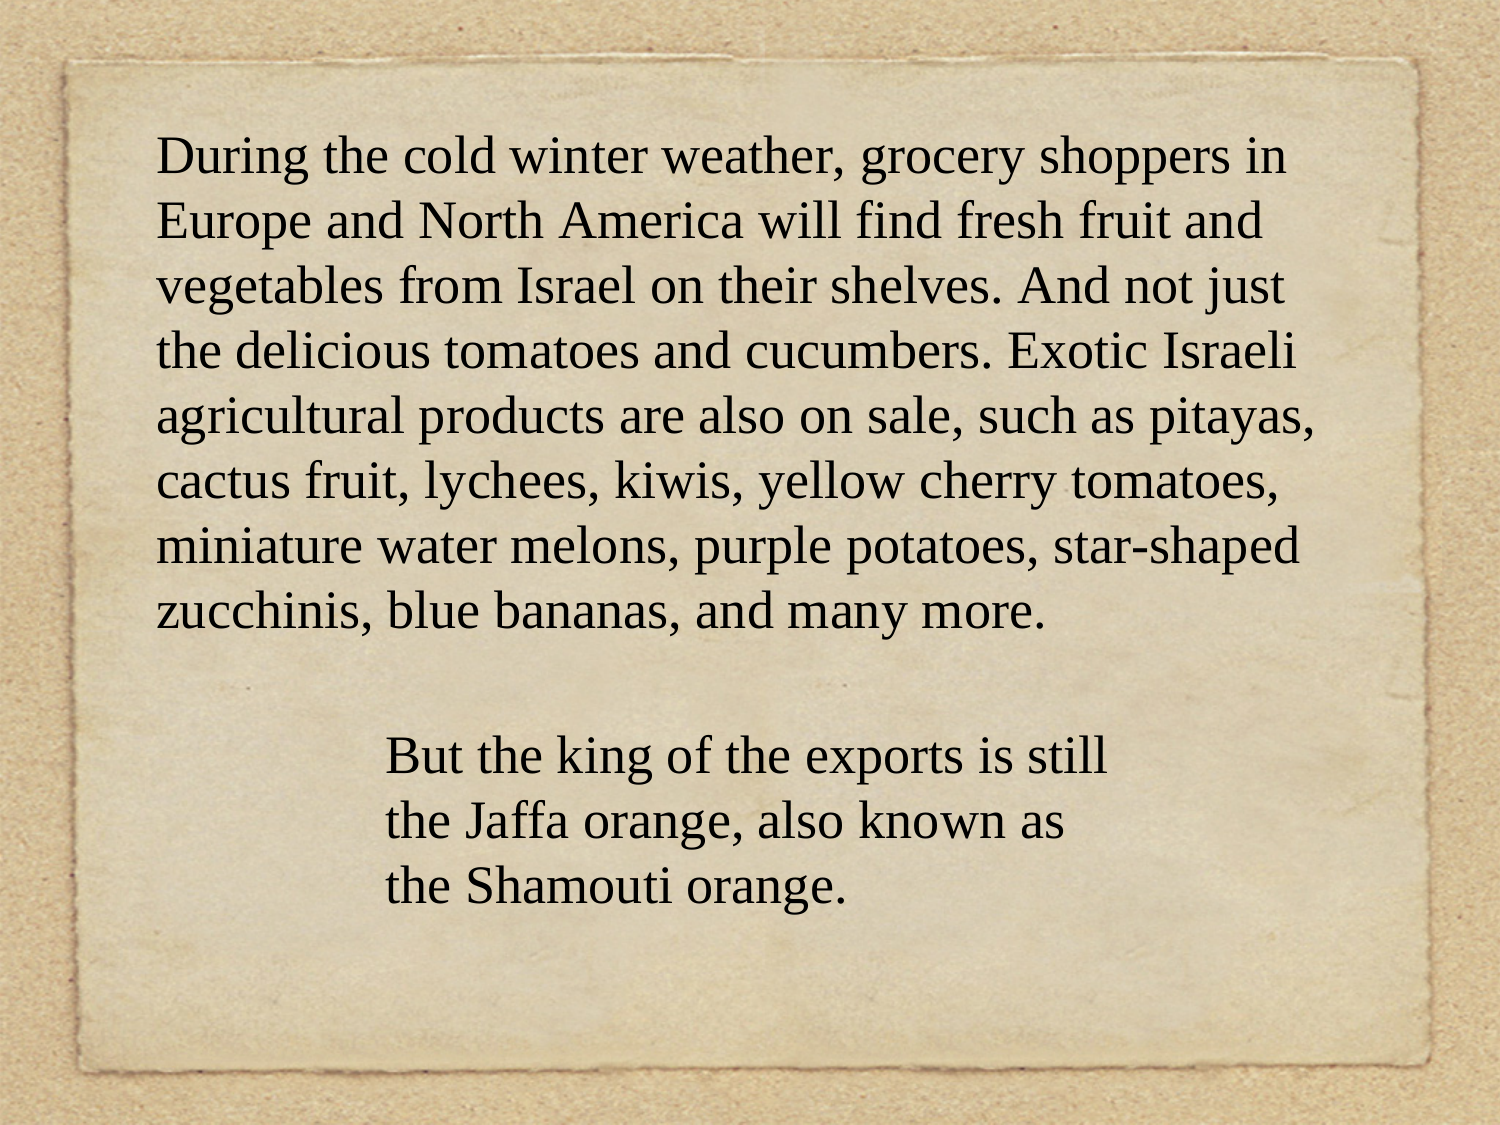

During the cold winter weather, grocery shoppers in Europe and North America will find fresh fruit and vegetables from Israel on their shelves. And not just the delicious tomatoes and cucumbers. Exotic Israeli agricultural products are also on sale, such as pitayas, cactus fruit, lychees, kiwis, yellow cherry tomatoes, miniature water melons, purple potatoes, star-shaped zucchinis, blue bananas, and many more.
But the king of the exports is still the Jaffa orange, also known as the Shamouti orange.